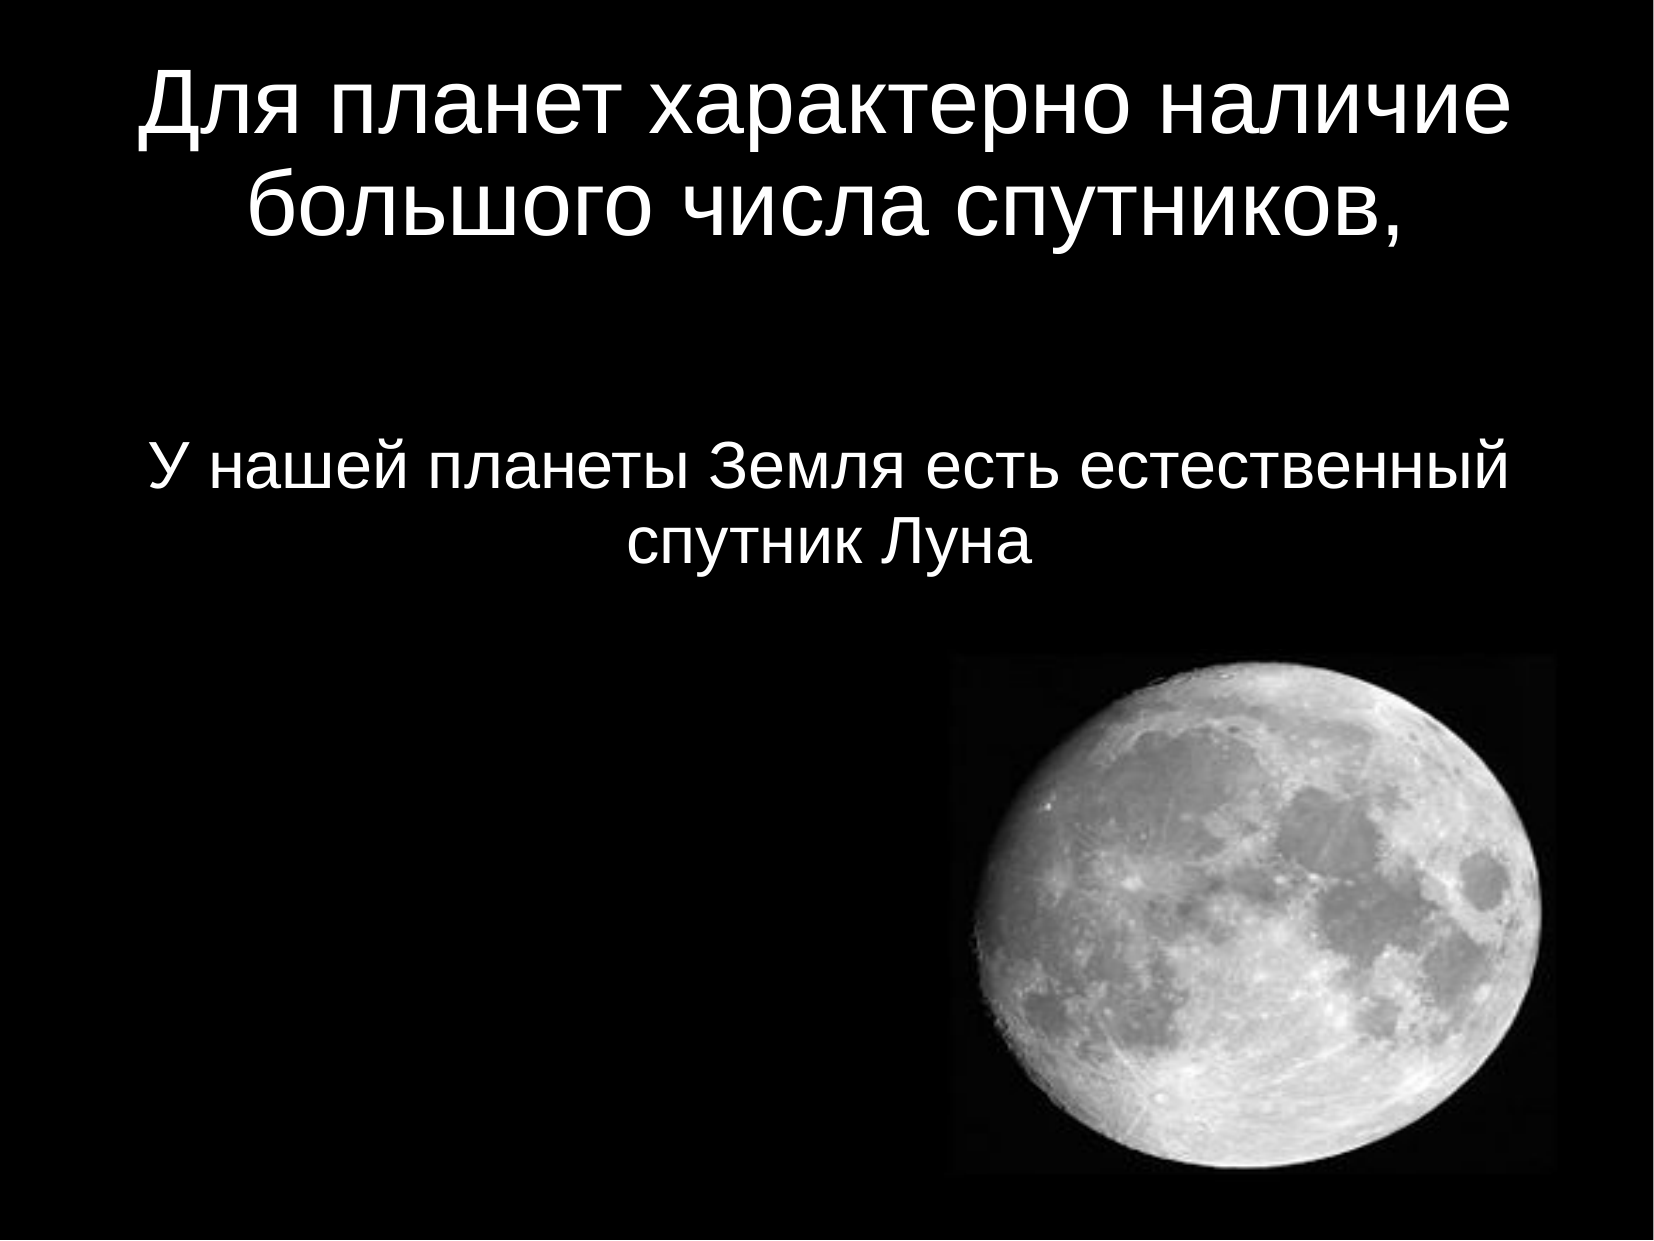

# Для планет характерно наличие большого числа спутников,
У нашей планеты Земля есть естественный спутник Луна